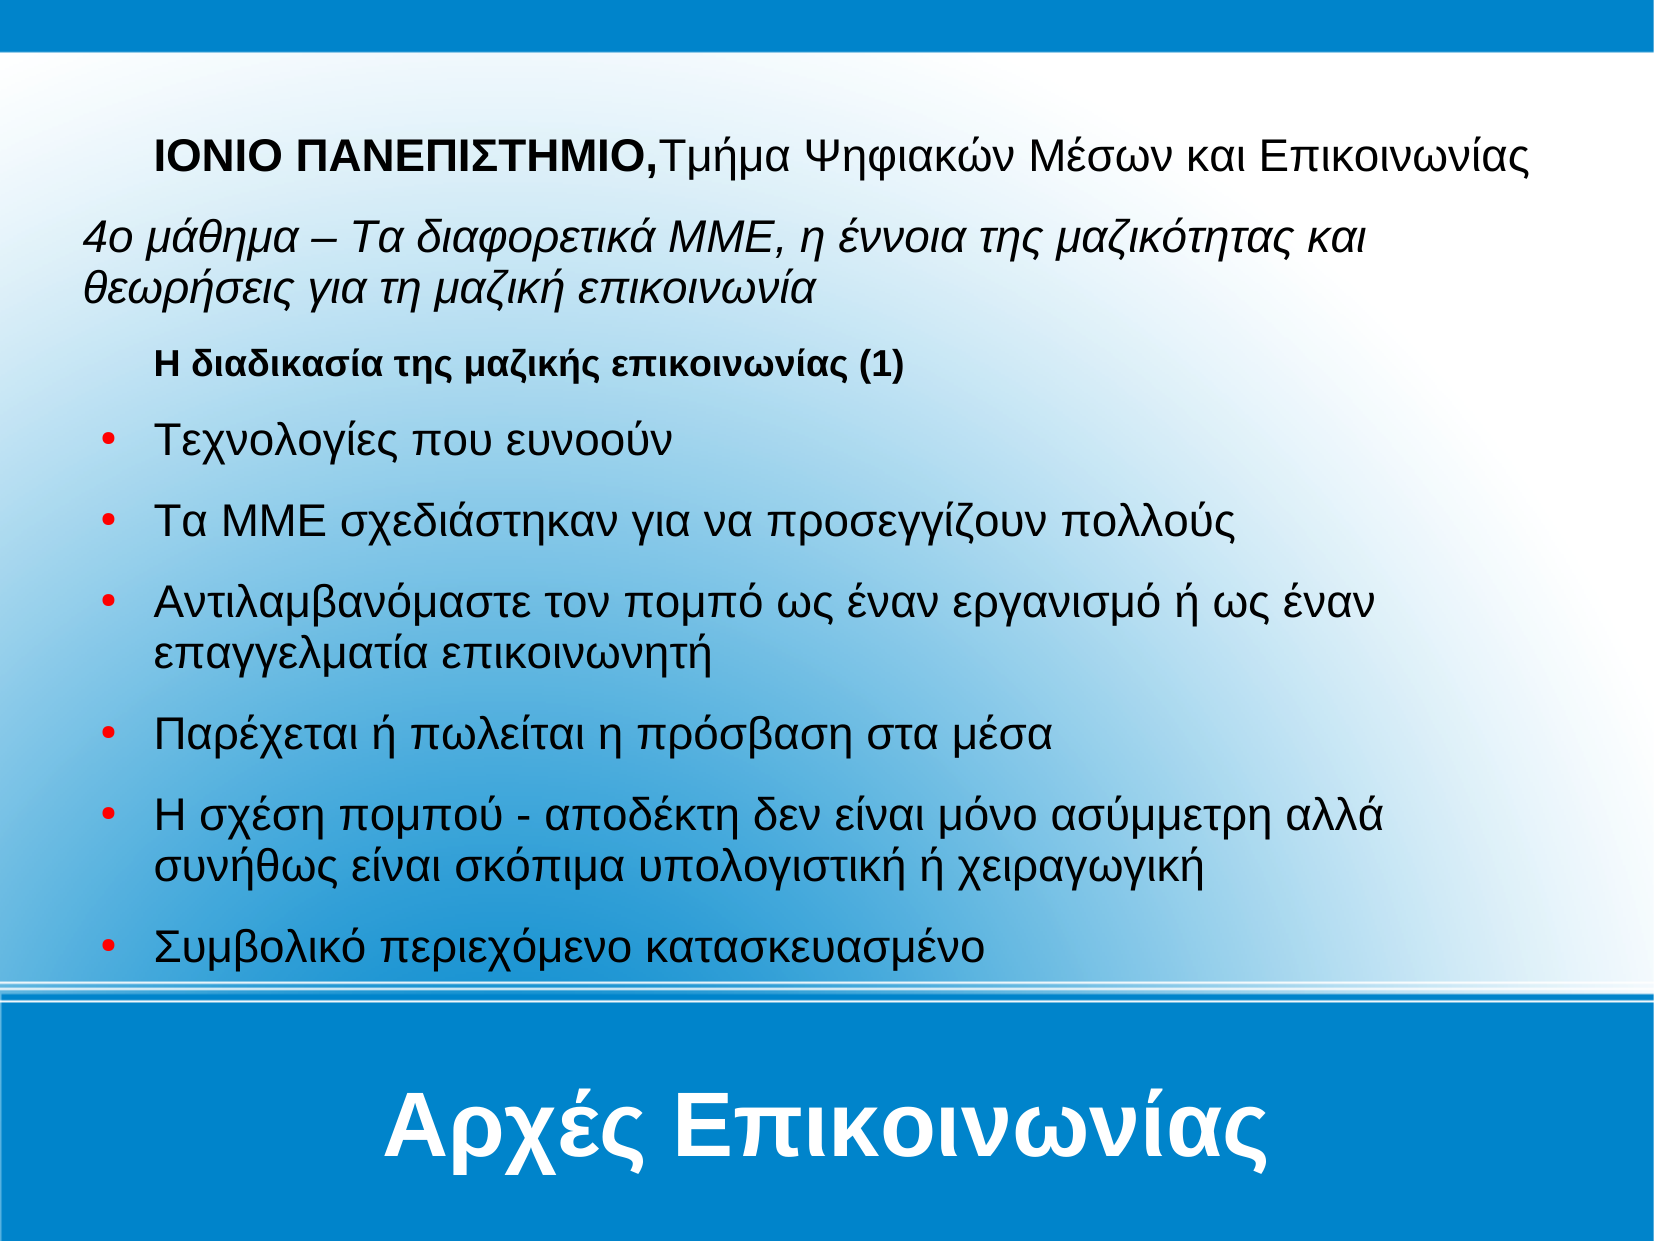

ΙΟΝΙΟ ΠΑΝΕΠΙΣΤΗΜΙΟ,Τμήμα Ψηφιακών Μέσων και Επικοινωνίας
4ο μάθημα – Τα διαφορετικά ΜΜΕ, η έννοια της μαζικότητας και θεωρήσεις για τη μαζική επικοινωνία
Η διαδικασία της μαζικής επικοινωνίας (1)
Τεχνολογίες που ευνοούν
Τα ΜΜΕ σχεδιάστηκαν για να προσεγγίζουν πολλούς
Αντιλαμβανόμαστε τον πομπό ως έναν εργανισμό ή ως έναν επαγγελματία επικοινωνητή
Παρέχεται ή πωλείται η πρόσβαση στα μέσα
Η σχέση πομπού - αποδέκτη δεν είναι μόνο ασύμμετρη αλλά συνήθως είναι σκόπιμα υπολογιστική ή χειραγωγική
Συμβολικό περιεχόμενο κατασκευασμένο
# Αρχές Επικοινωνίας